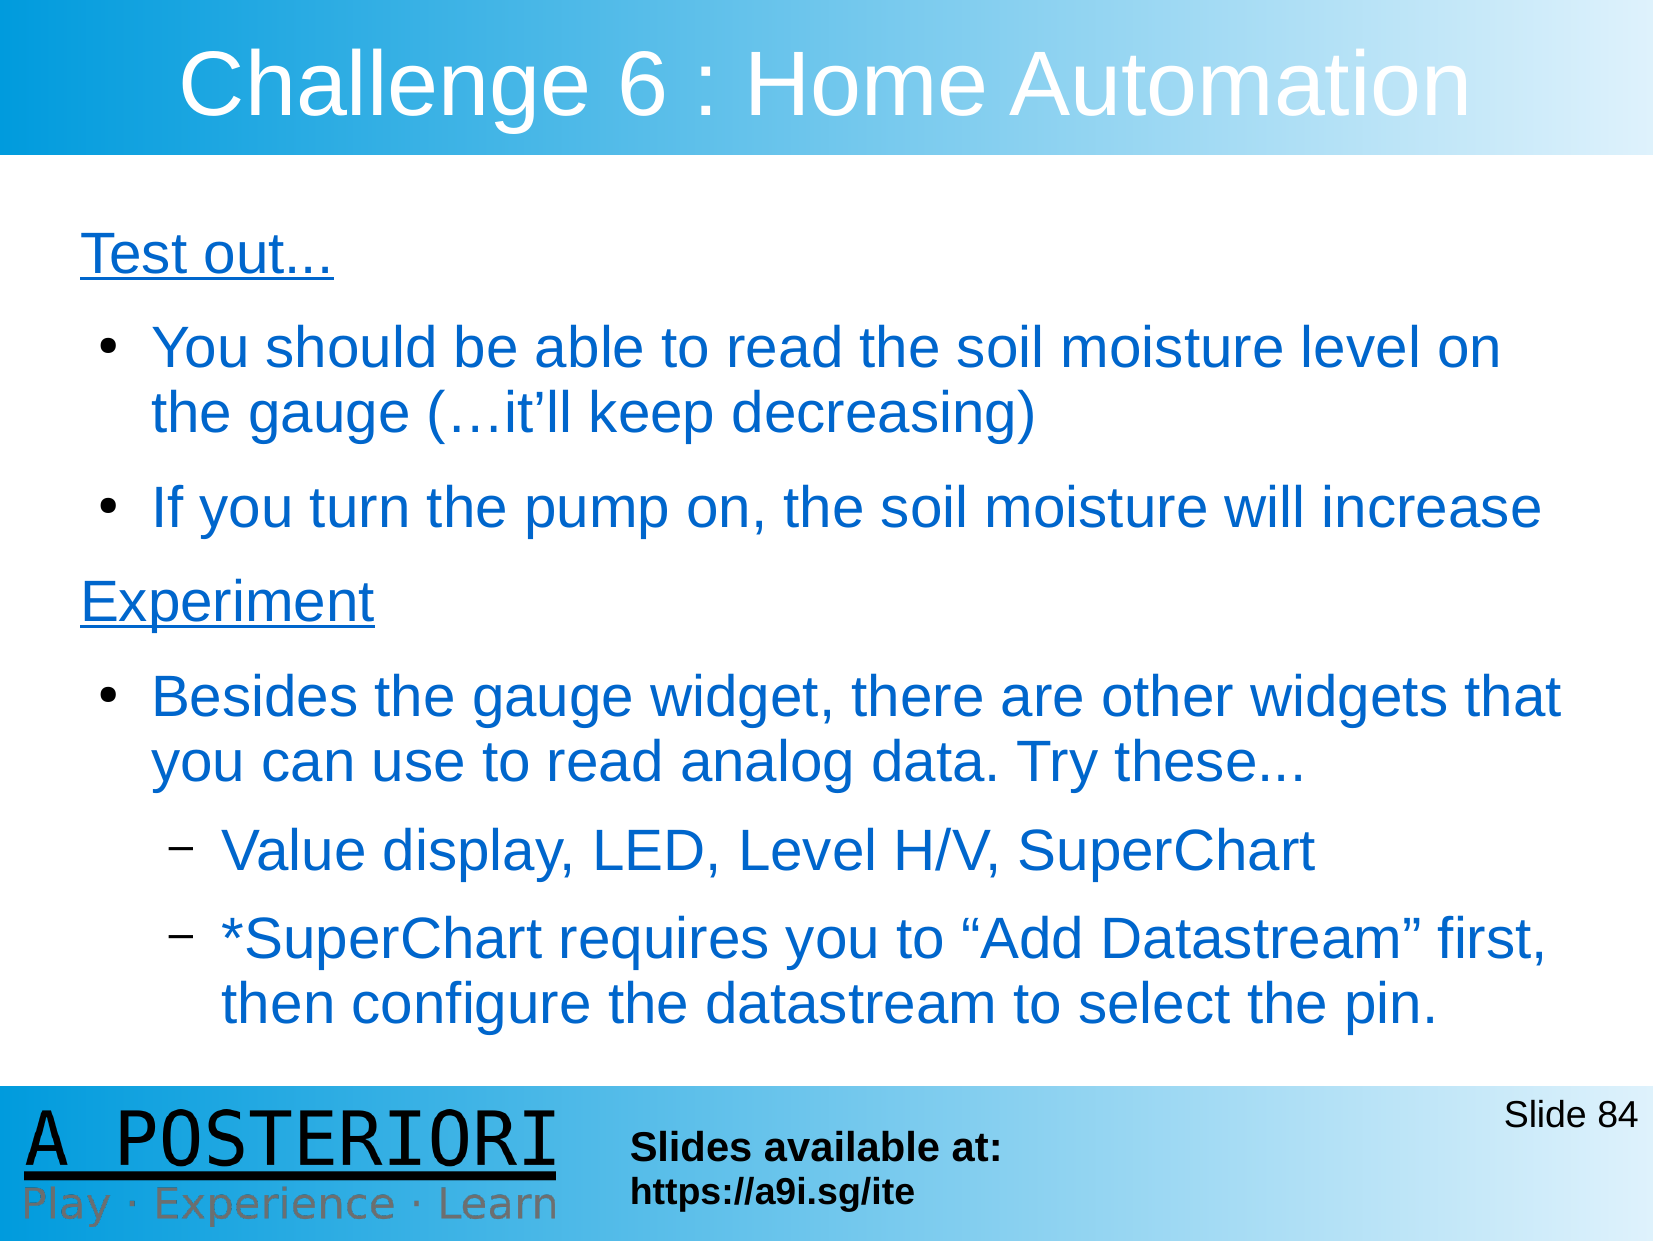

# Challenge 6 : Home Automation
Test out...
You should be able to read the soil moisture level on the gauge (…it’ll keep decreasing)
If you turn the pump on, the soil moisture will increase
Experiment
Besides the gauge widget, there are other widgets that you can use to read analog data. Try these...
Value display, LED, Level H/V, SuperChart
*SuperChart requires you to “Add Datastream” first, then configure the datastream to select the pin.